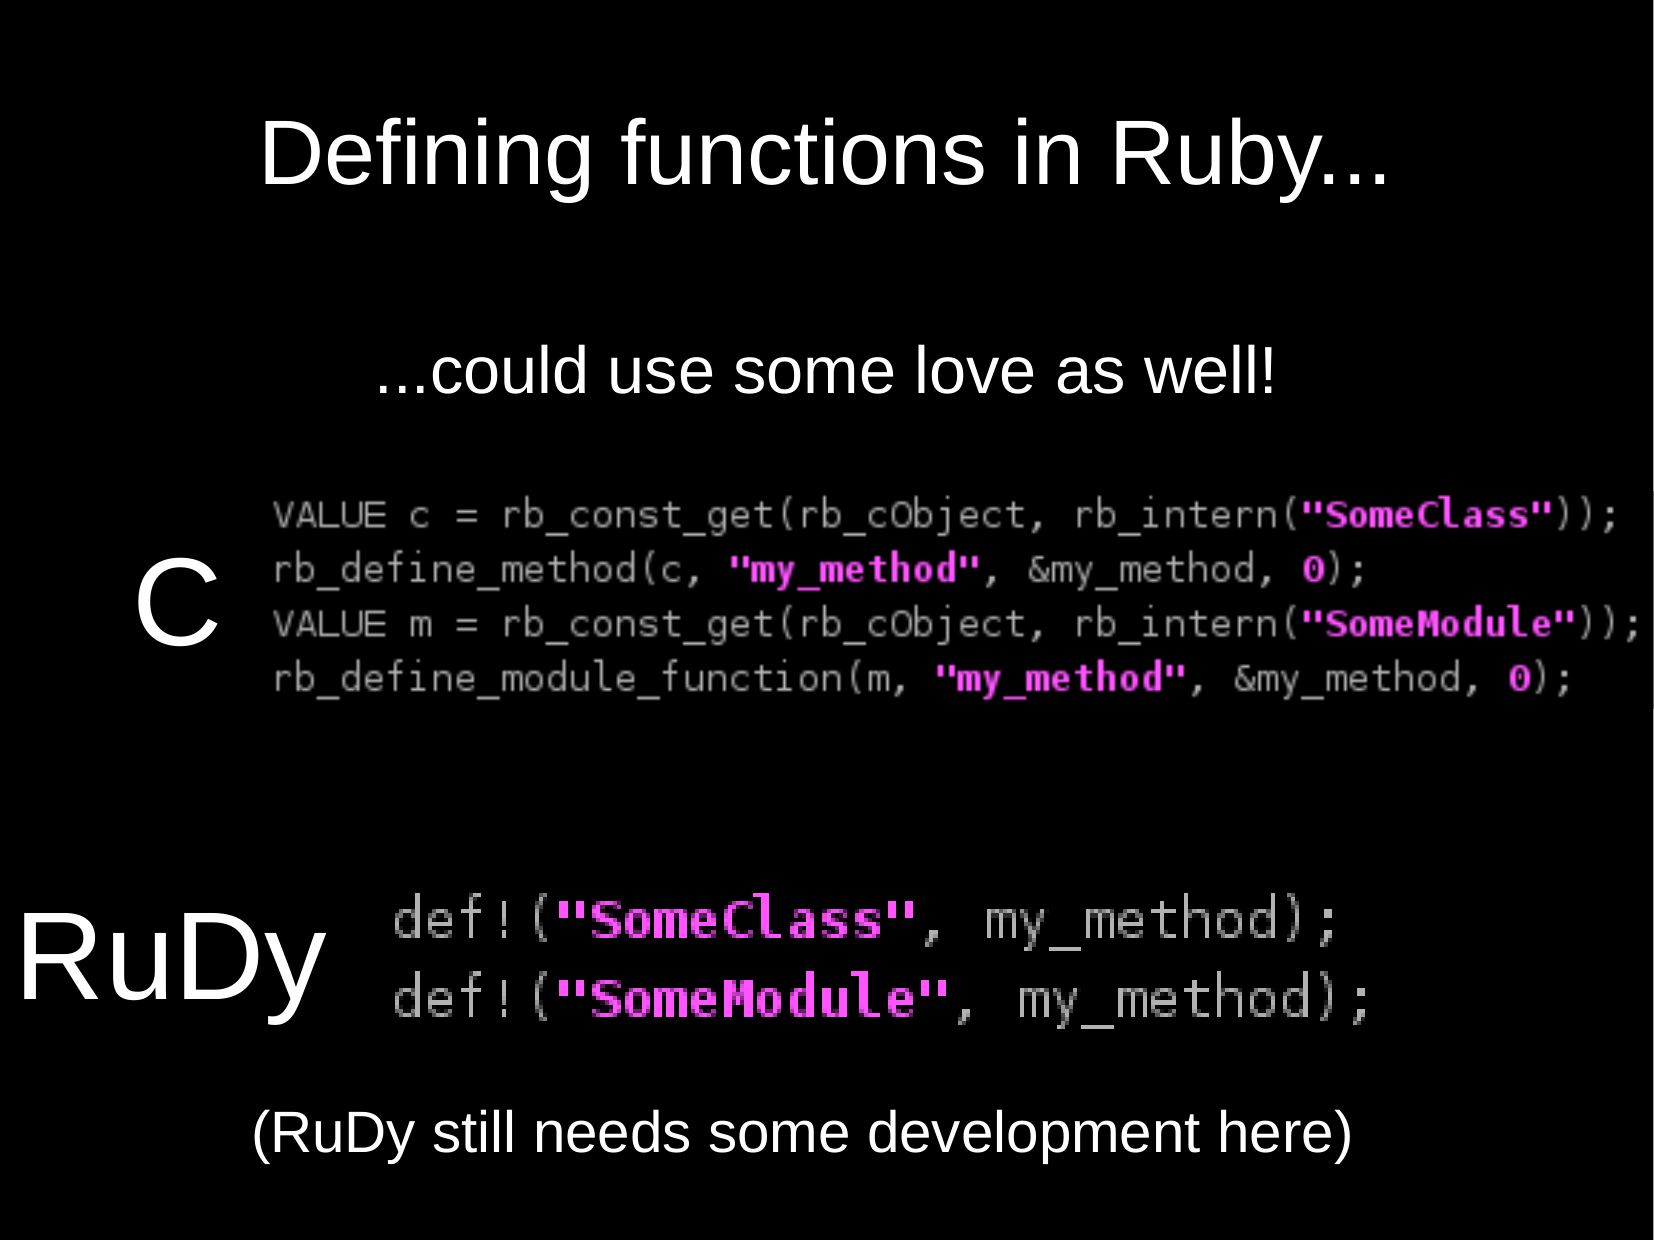

# Defining functions in Ruby...
...could use some love as well!
C
RuDy
(RuDy still needs some development here)